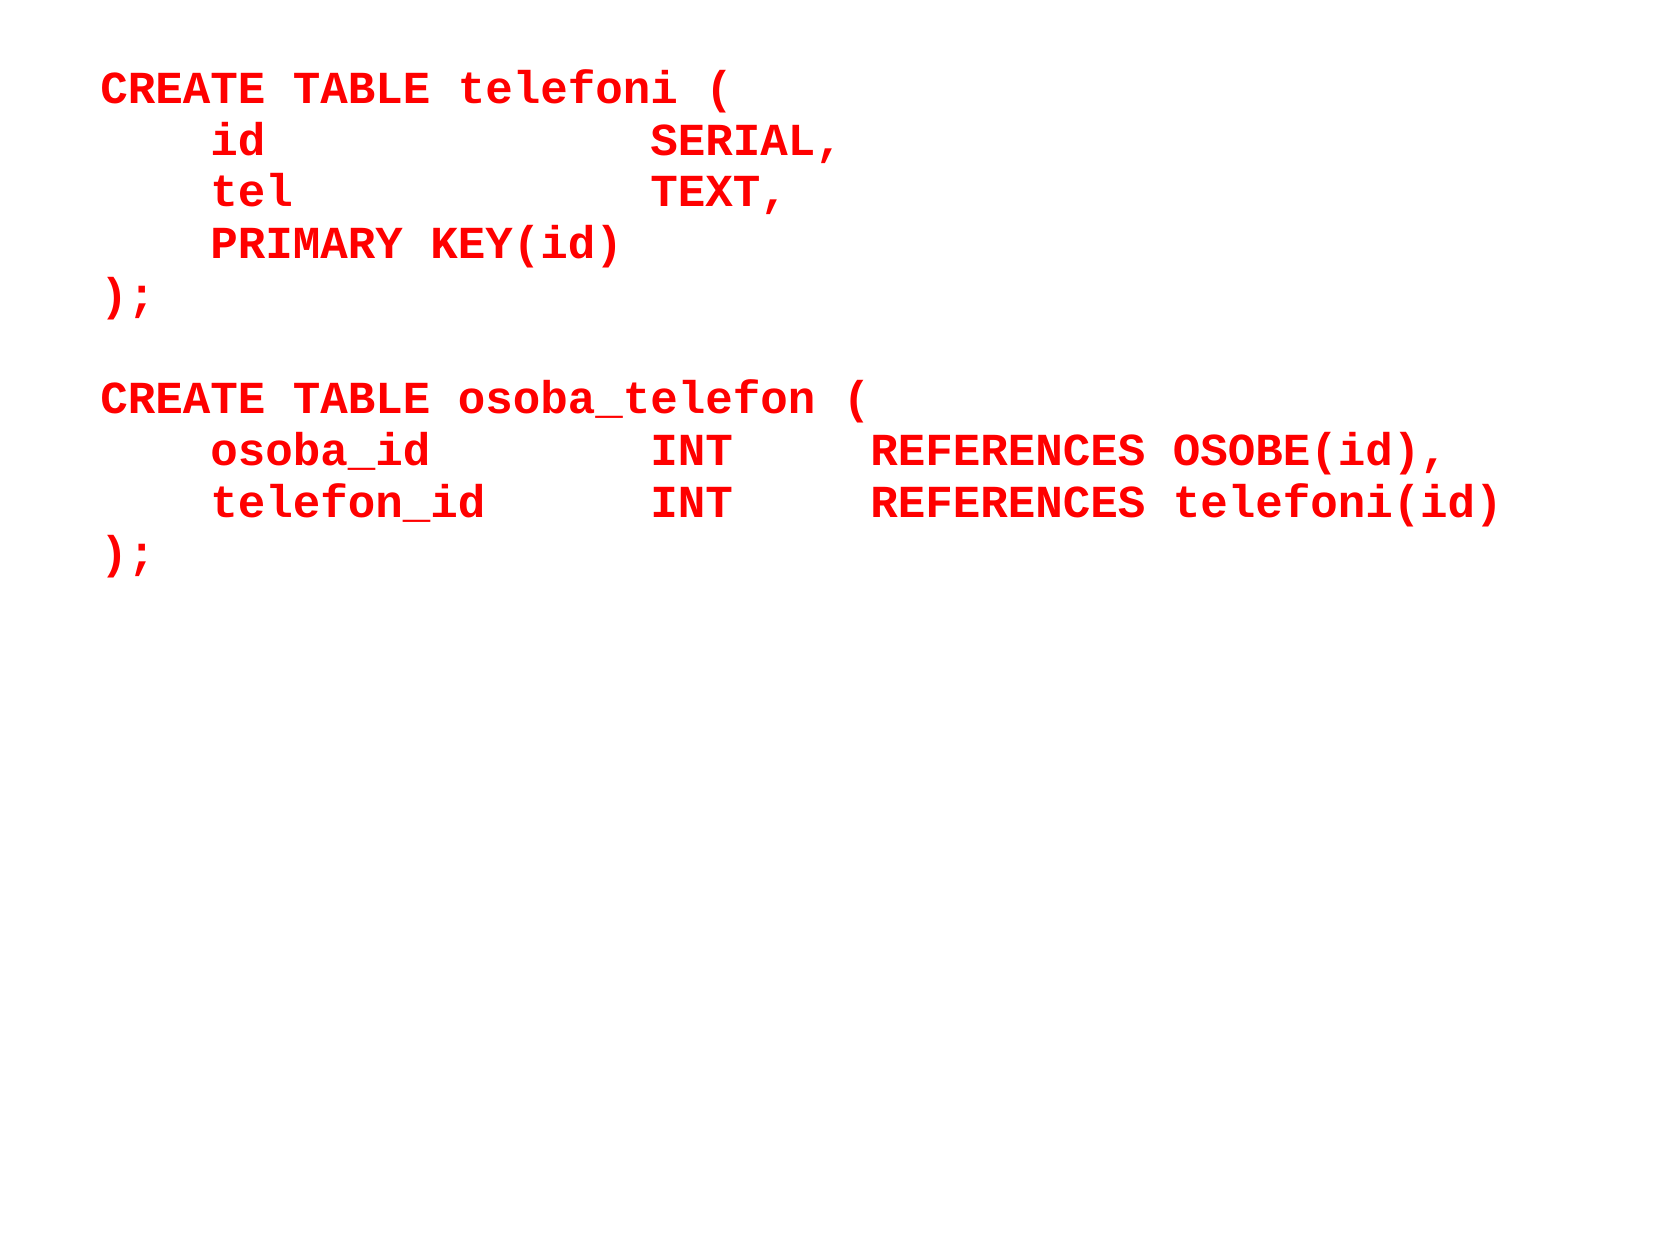

# CREATE TABLE telefoni (
 id SERIAL,
 tel TEXT,
 PRIMARY KEY(id)
);
CREATE TABLE osoba_telefon (
 osoba_id INT REFERENCES OSOBE(id),
 telefon_id INT REFERENCES telefoni(id)
);